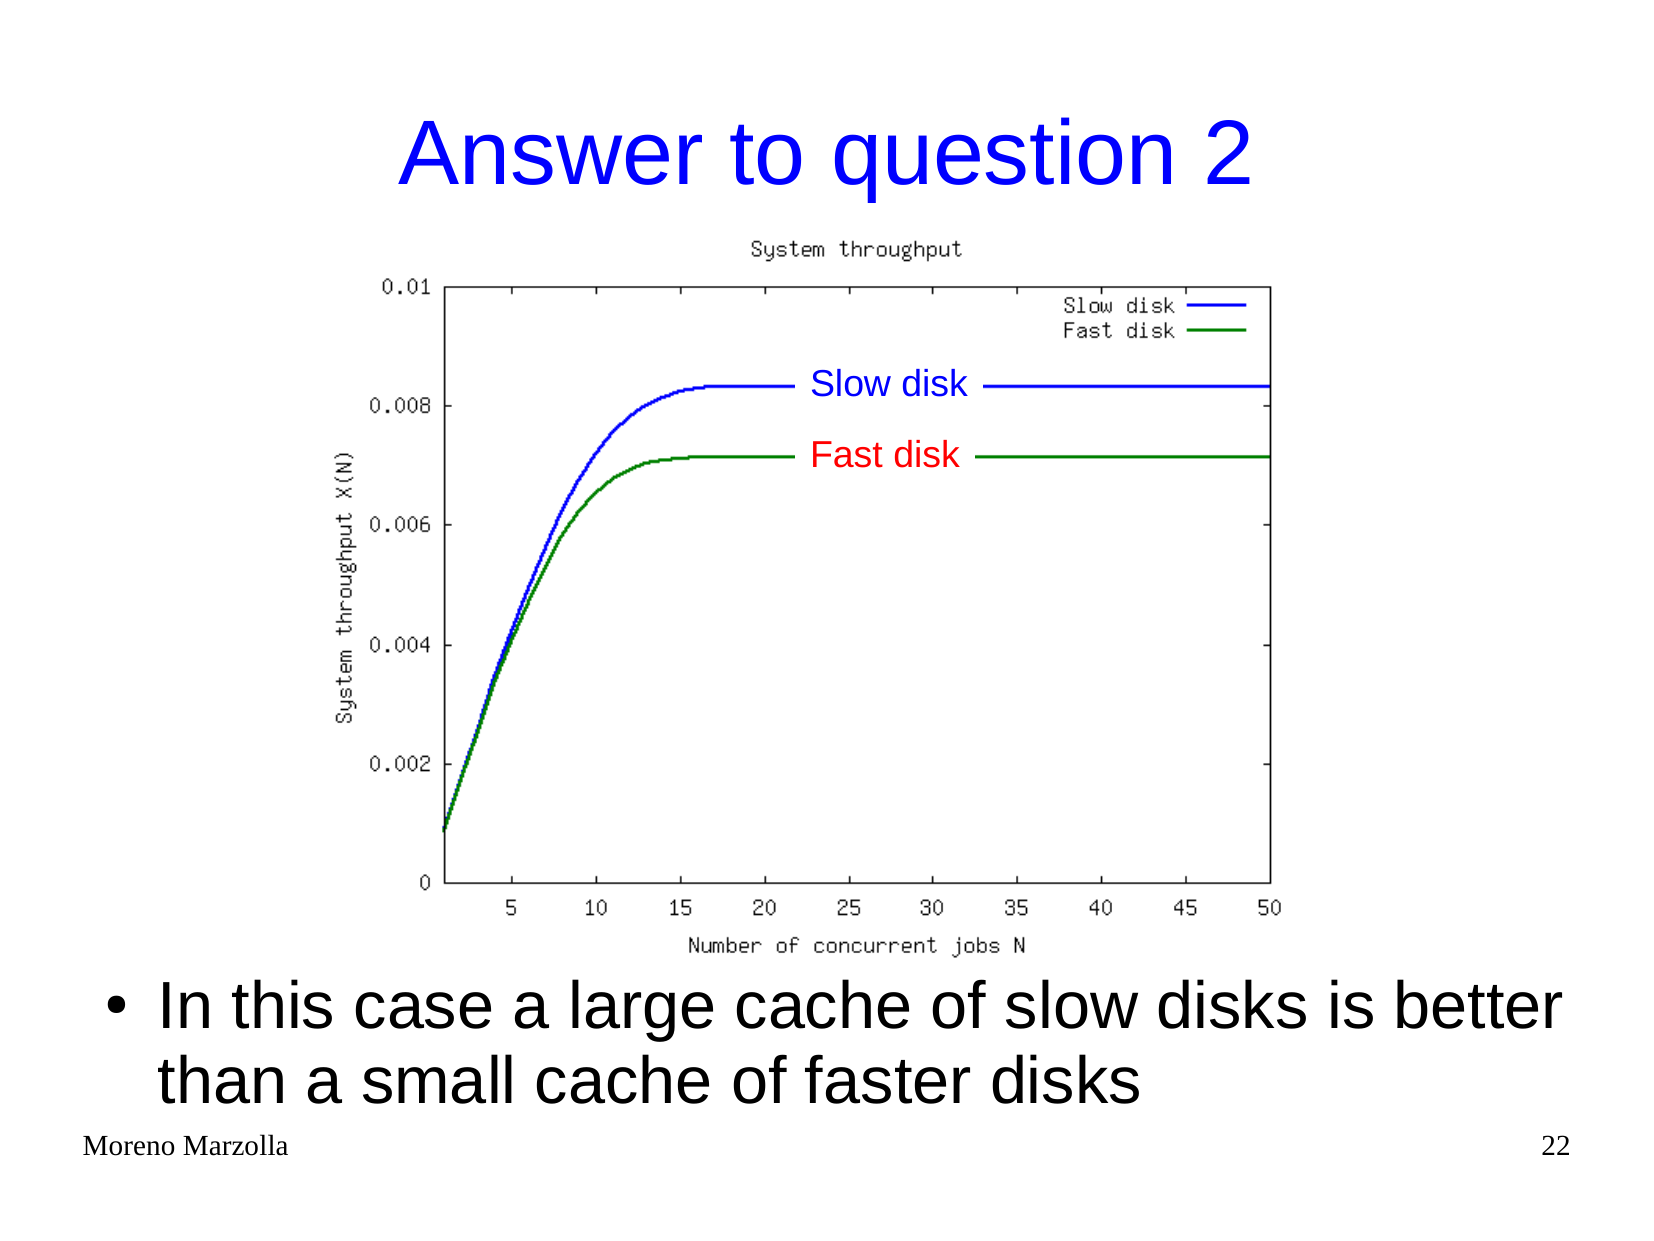

# Answer to question 2
Slow disk
Fast disk
In this case a large cache of slow disks is better than a small cache of faster disks
Moreno Marzolla
22